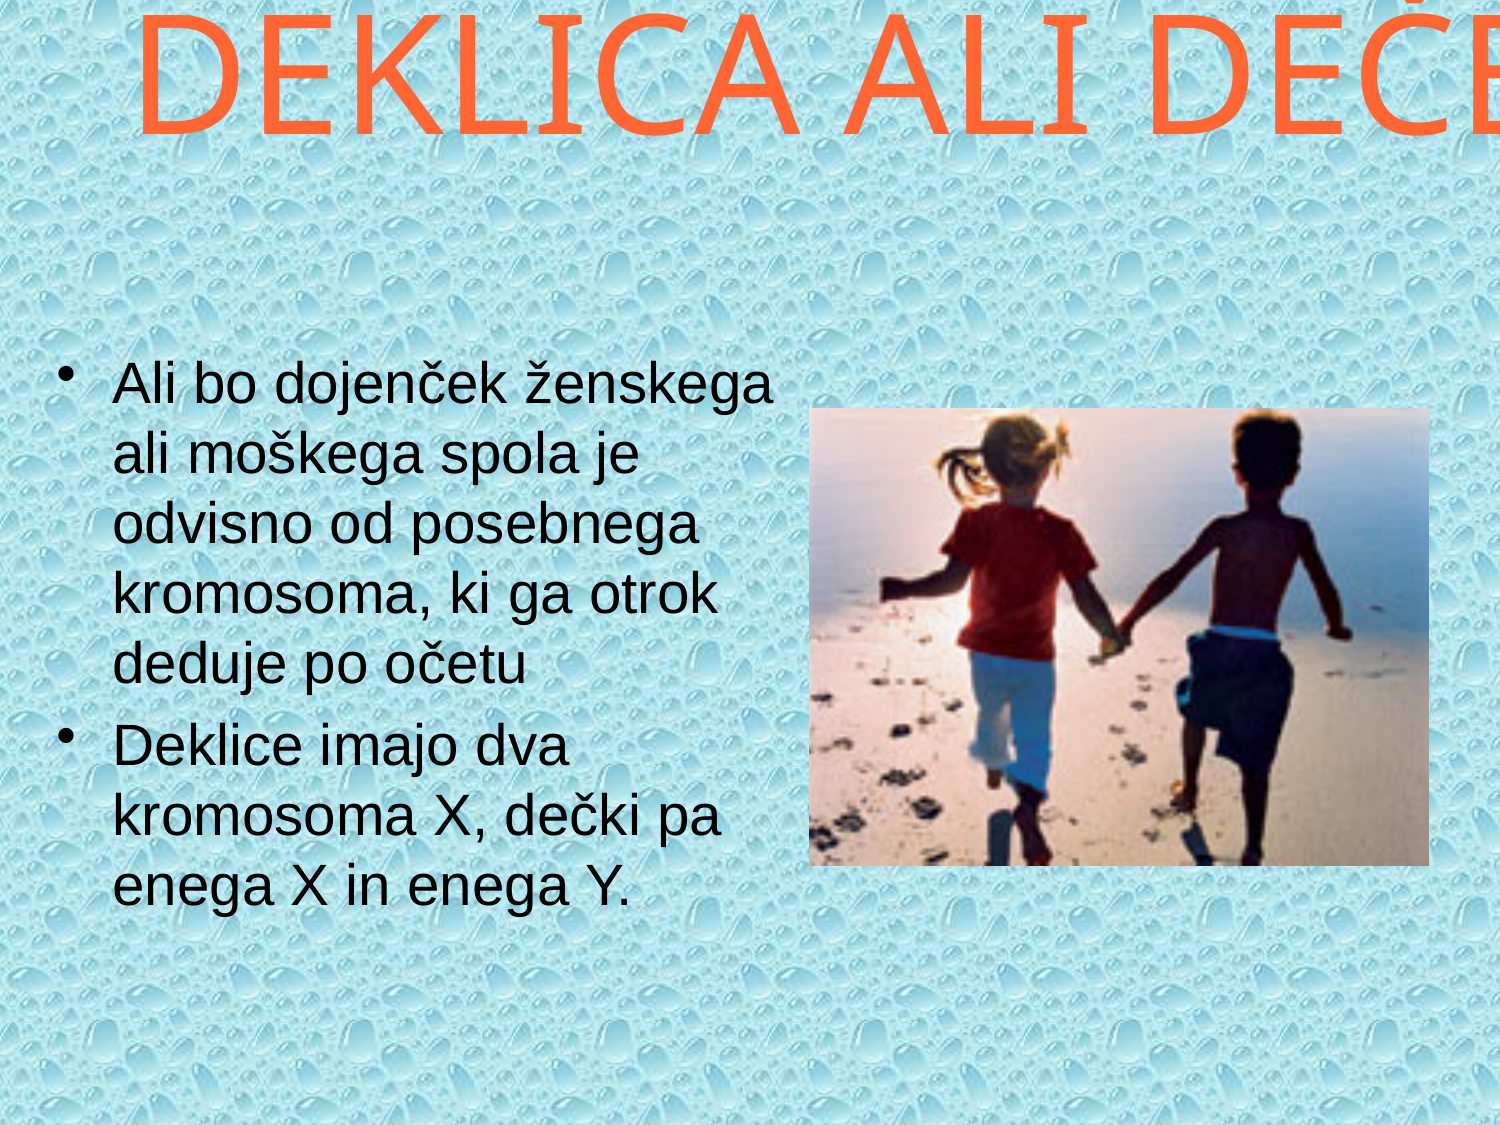

DEKLICA ALI DEČEK
# Ali bo dojenček ženskega ali moškega spola je odvisno od posebnega kromosoma, ki ga otrok deduje po očetu
Deklice imajo dva kromosoma X, dečki pa enega X in enega Y.